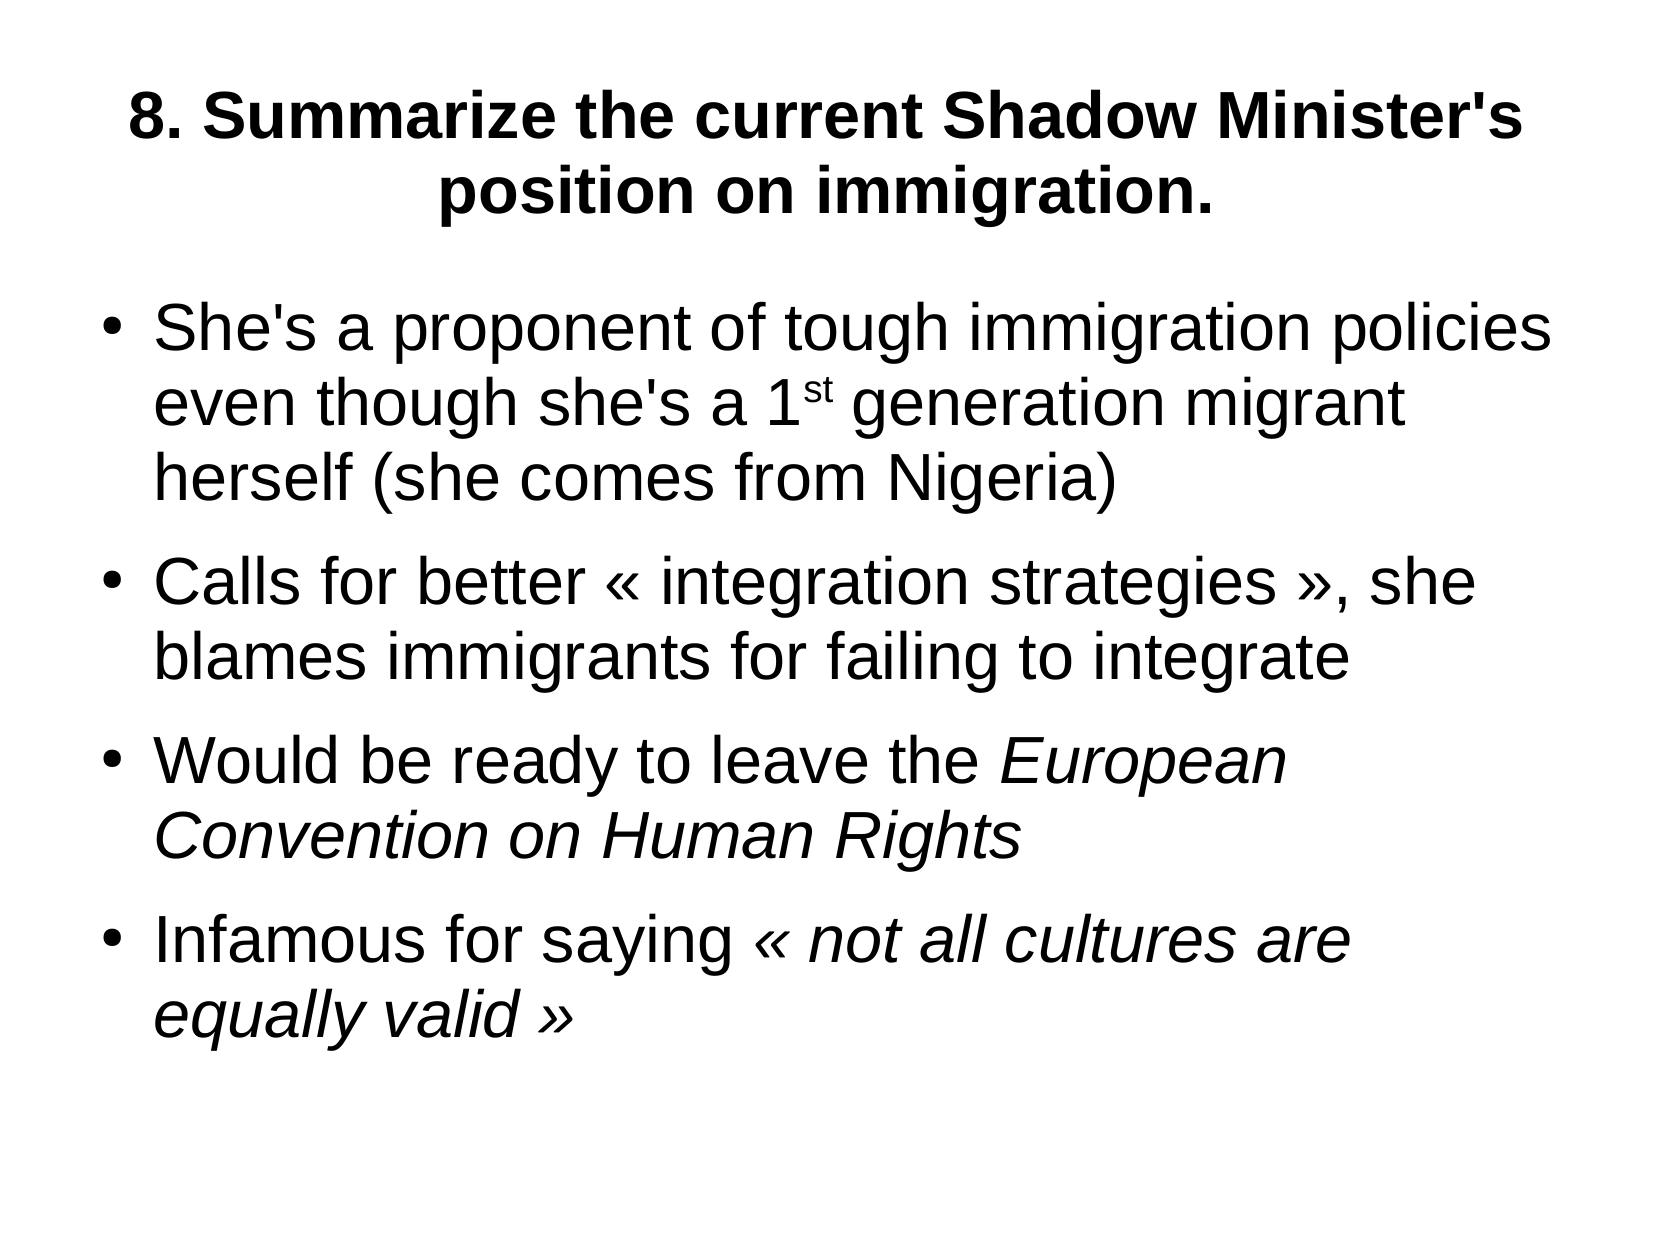

# 8. Summarize the current Shadow Minister's position on immigration.
She's a proponent of tough immigration policies even though she's a 1st generation migrant herself (she comes from Nigeria)
Calls for better « integration strategies », she blames immigrants for failing to integrate
Would be ready to leave the European Convention on Human Rights
Infamous for saying « not all cultures are equally valid »